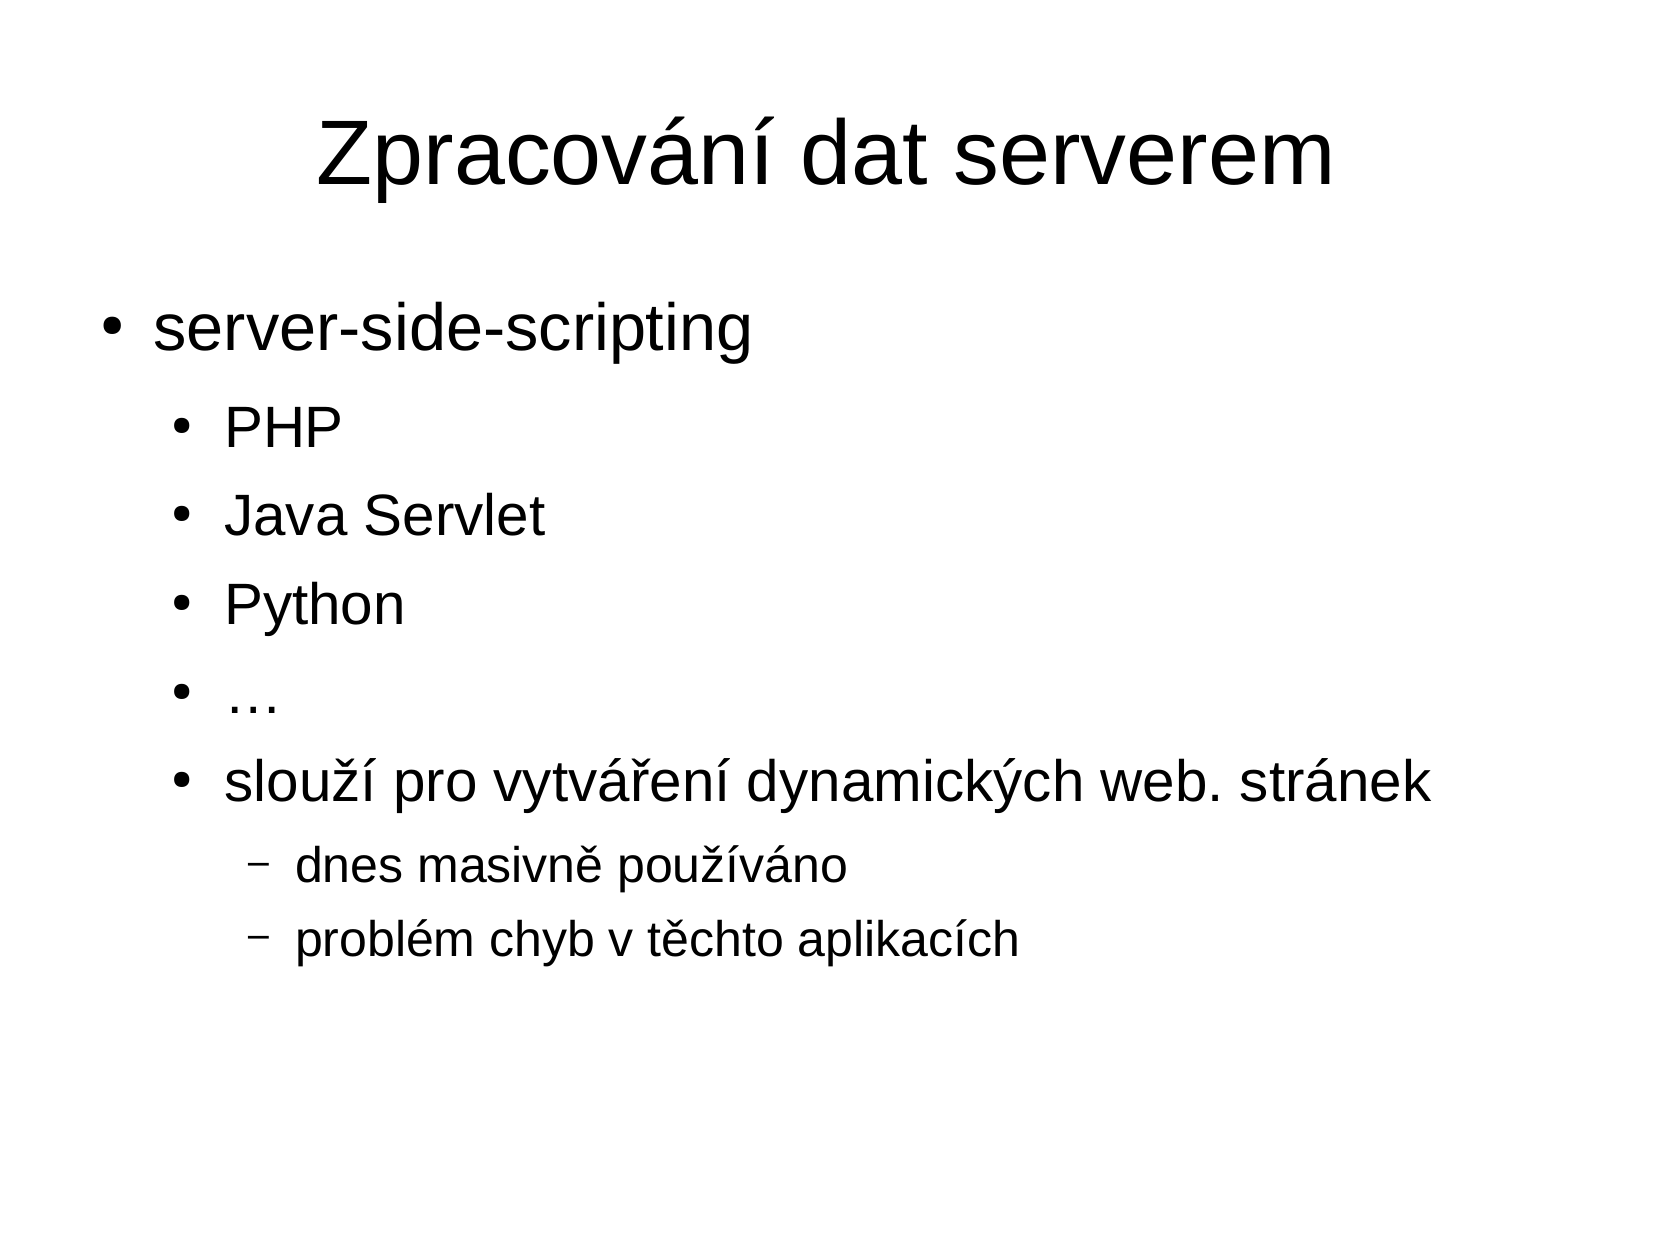

# Zpracování dat serverem
server-side-scripting
PHP
Java Servlet
Python
…
slouží pro vytváření dynamických web. stránek
dnes masivně používáno
problém chyb v těchto aplikacích